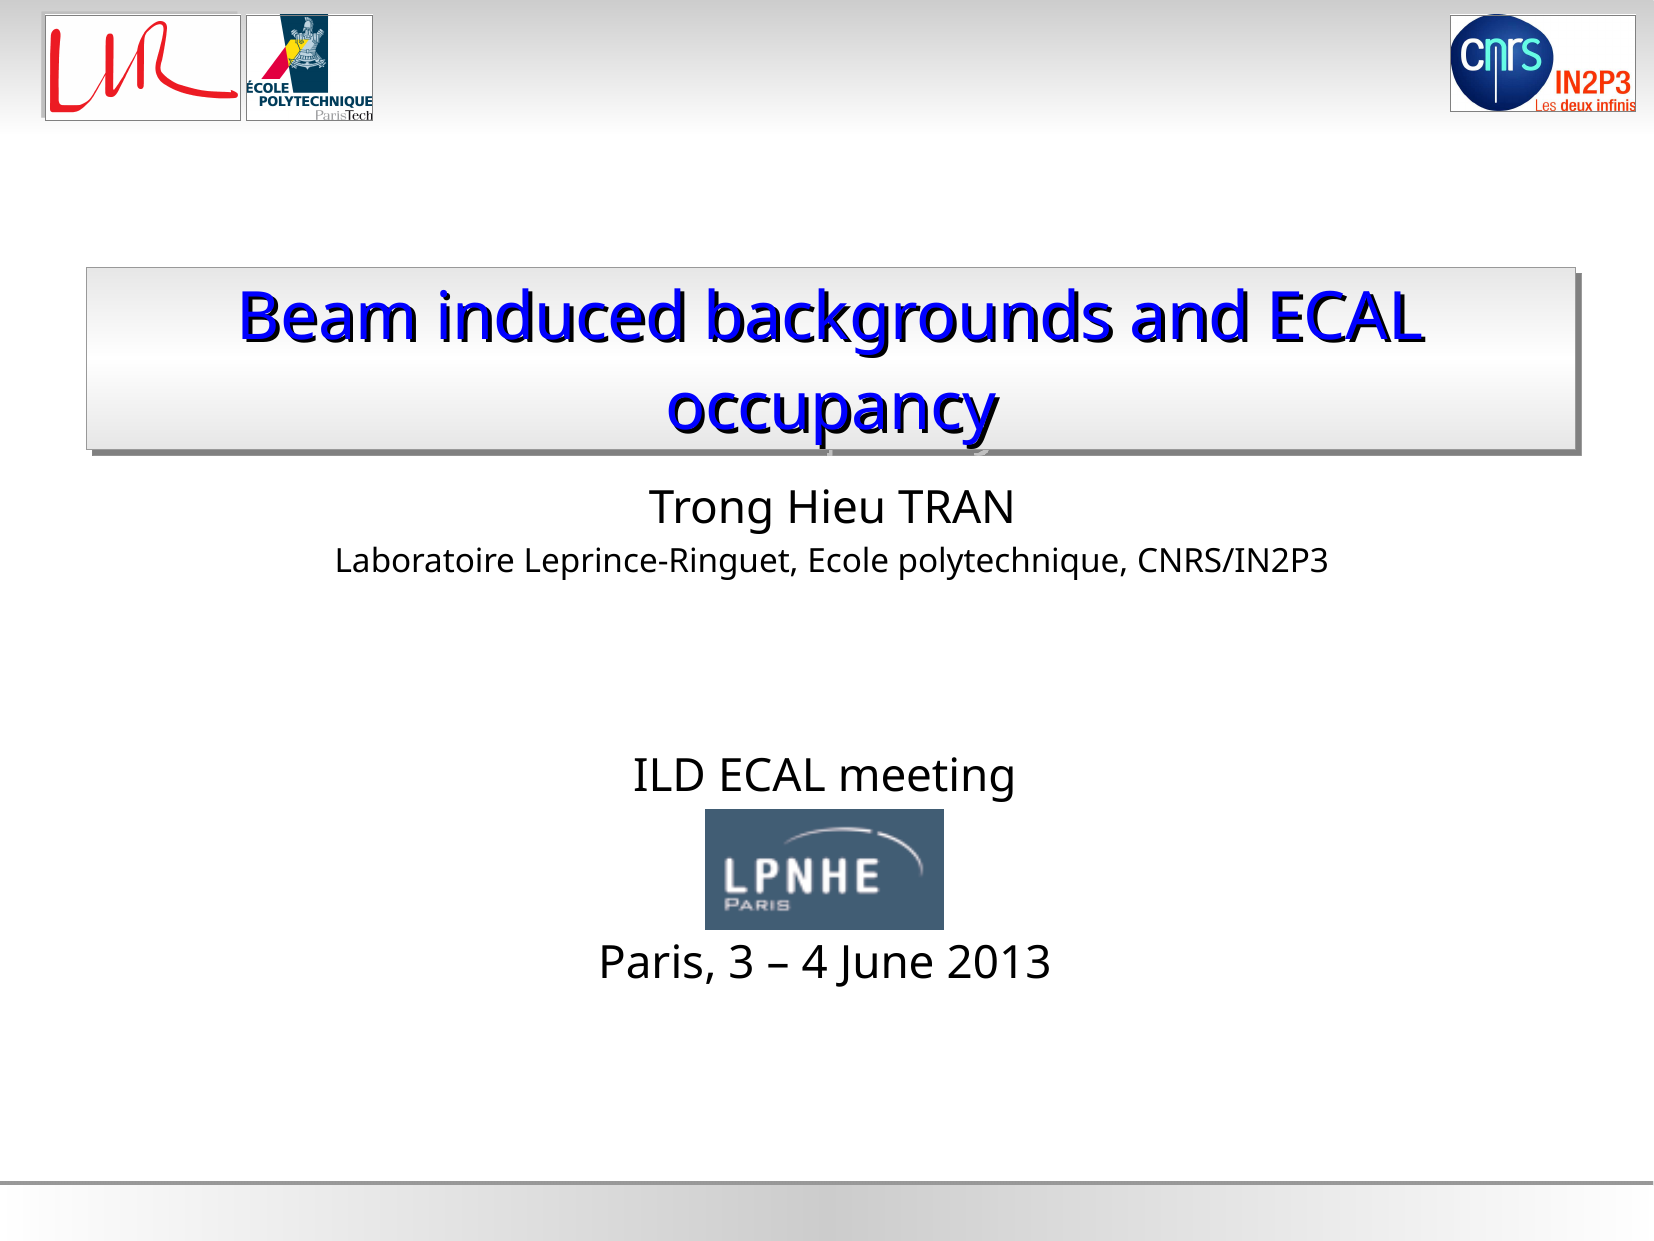

Beam induced backgrounds and ECAL occupancy
# Trong Hieu TRAN
Laboratoire Leprince-Ringuet, Ecole polytechnique, CNRS/IN2P3
ILD ECAL meeting
Paris, 3 – 4 June 2013